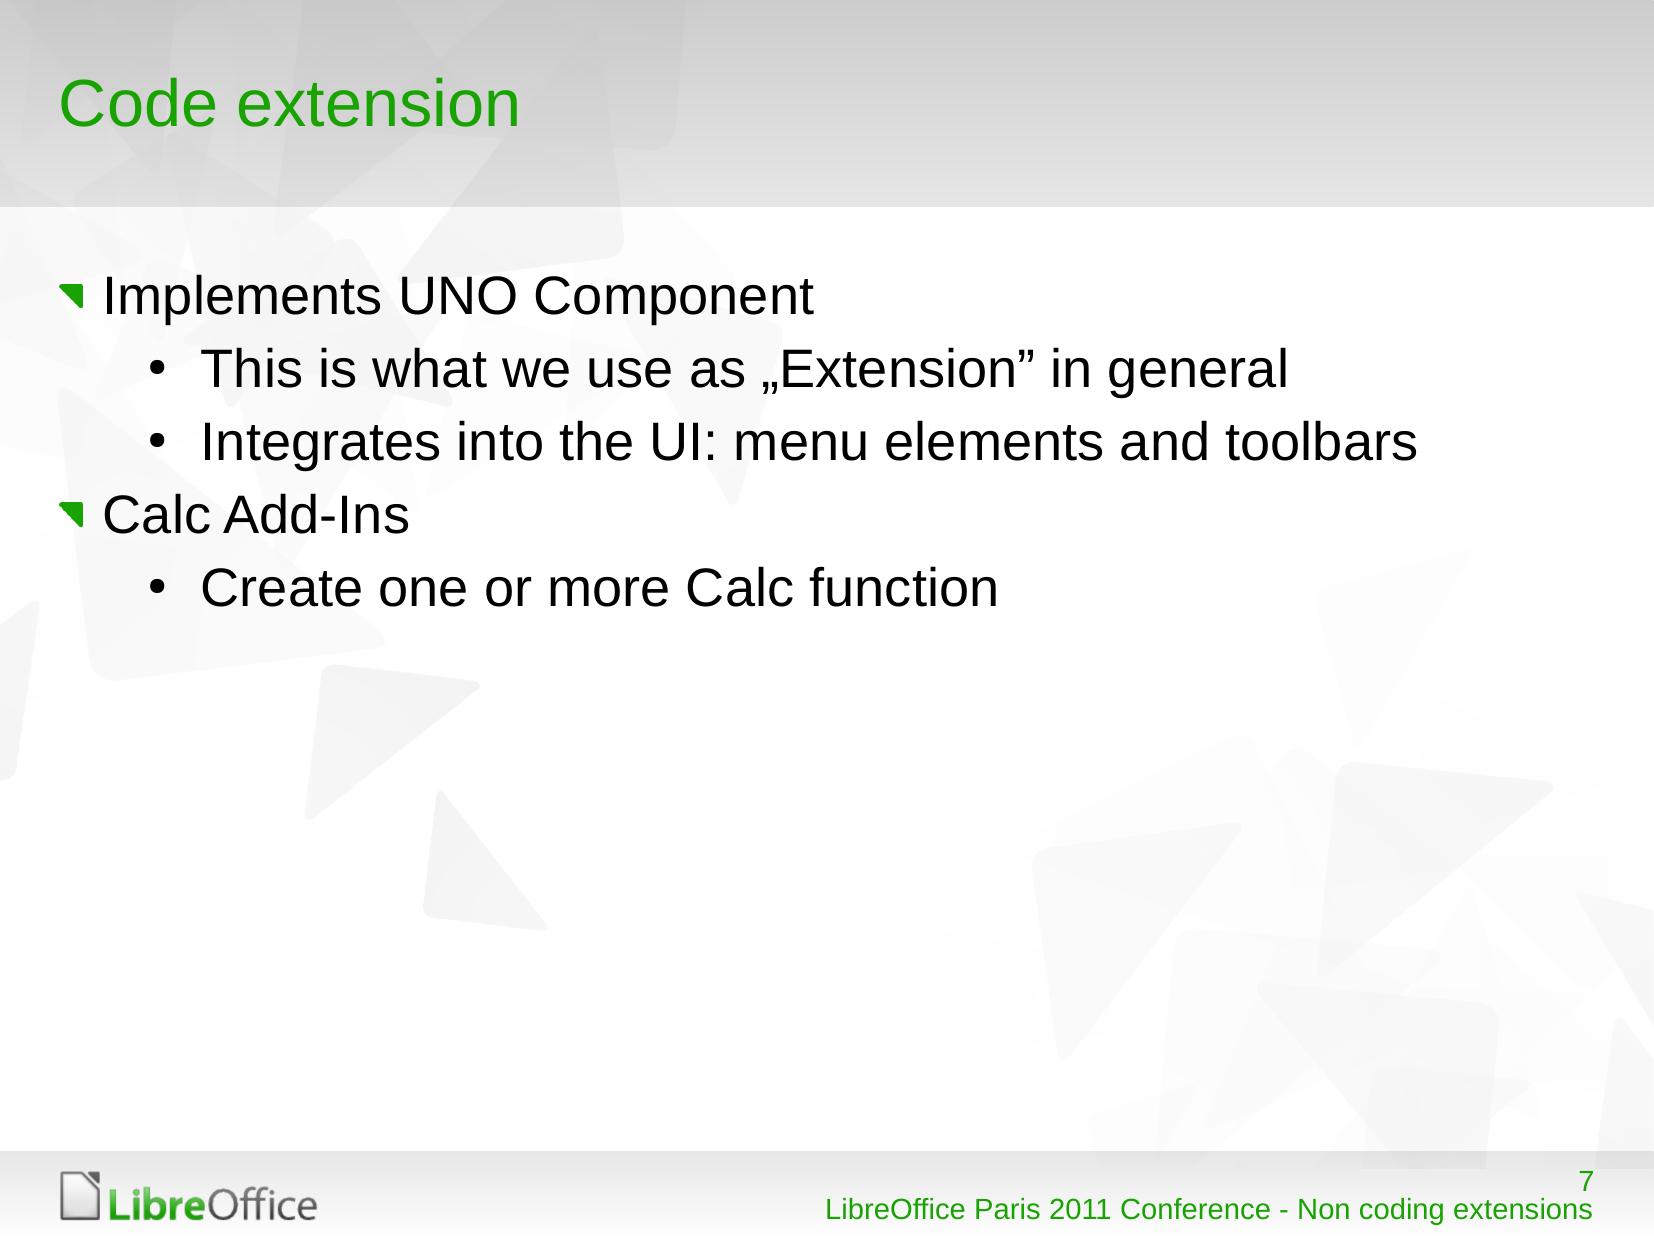

# Code extension
Implements UNO Component
This is what we use as „Extension” in general
Integrates into the UI: menu elements and toolbars
Calc Add-Ins
Create one or more Calc function
7
LibreOffice Paris 2011 Conference - Non coding extensions